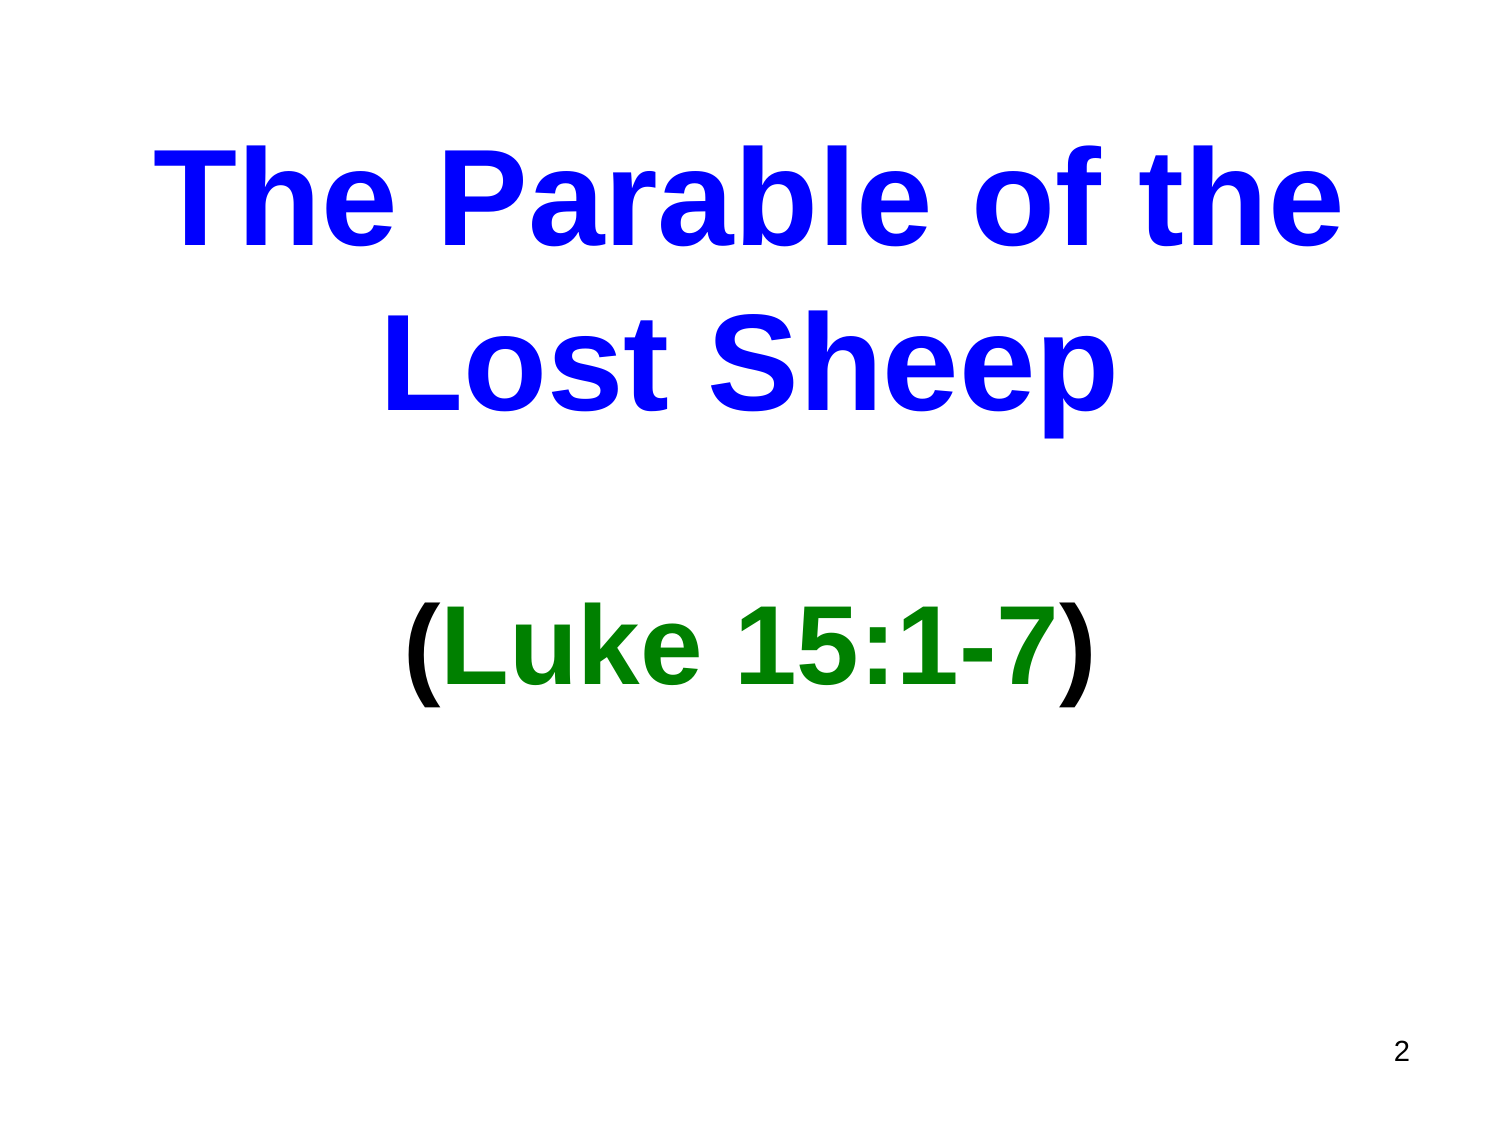

# The Parable of the Lost Sheep (Luke 15:1-7)